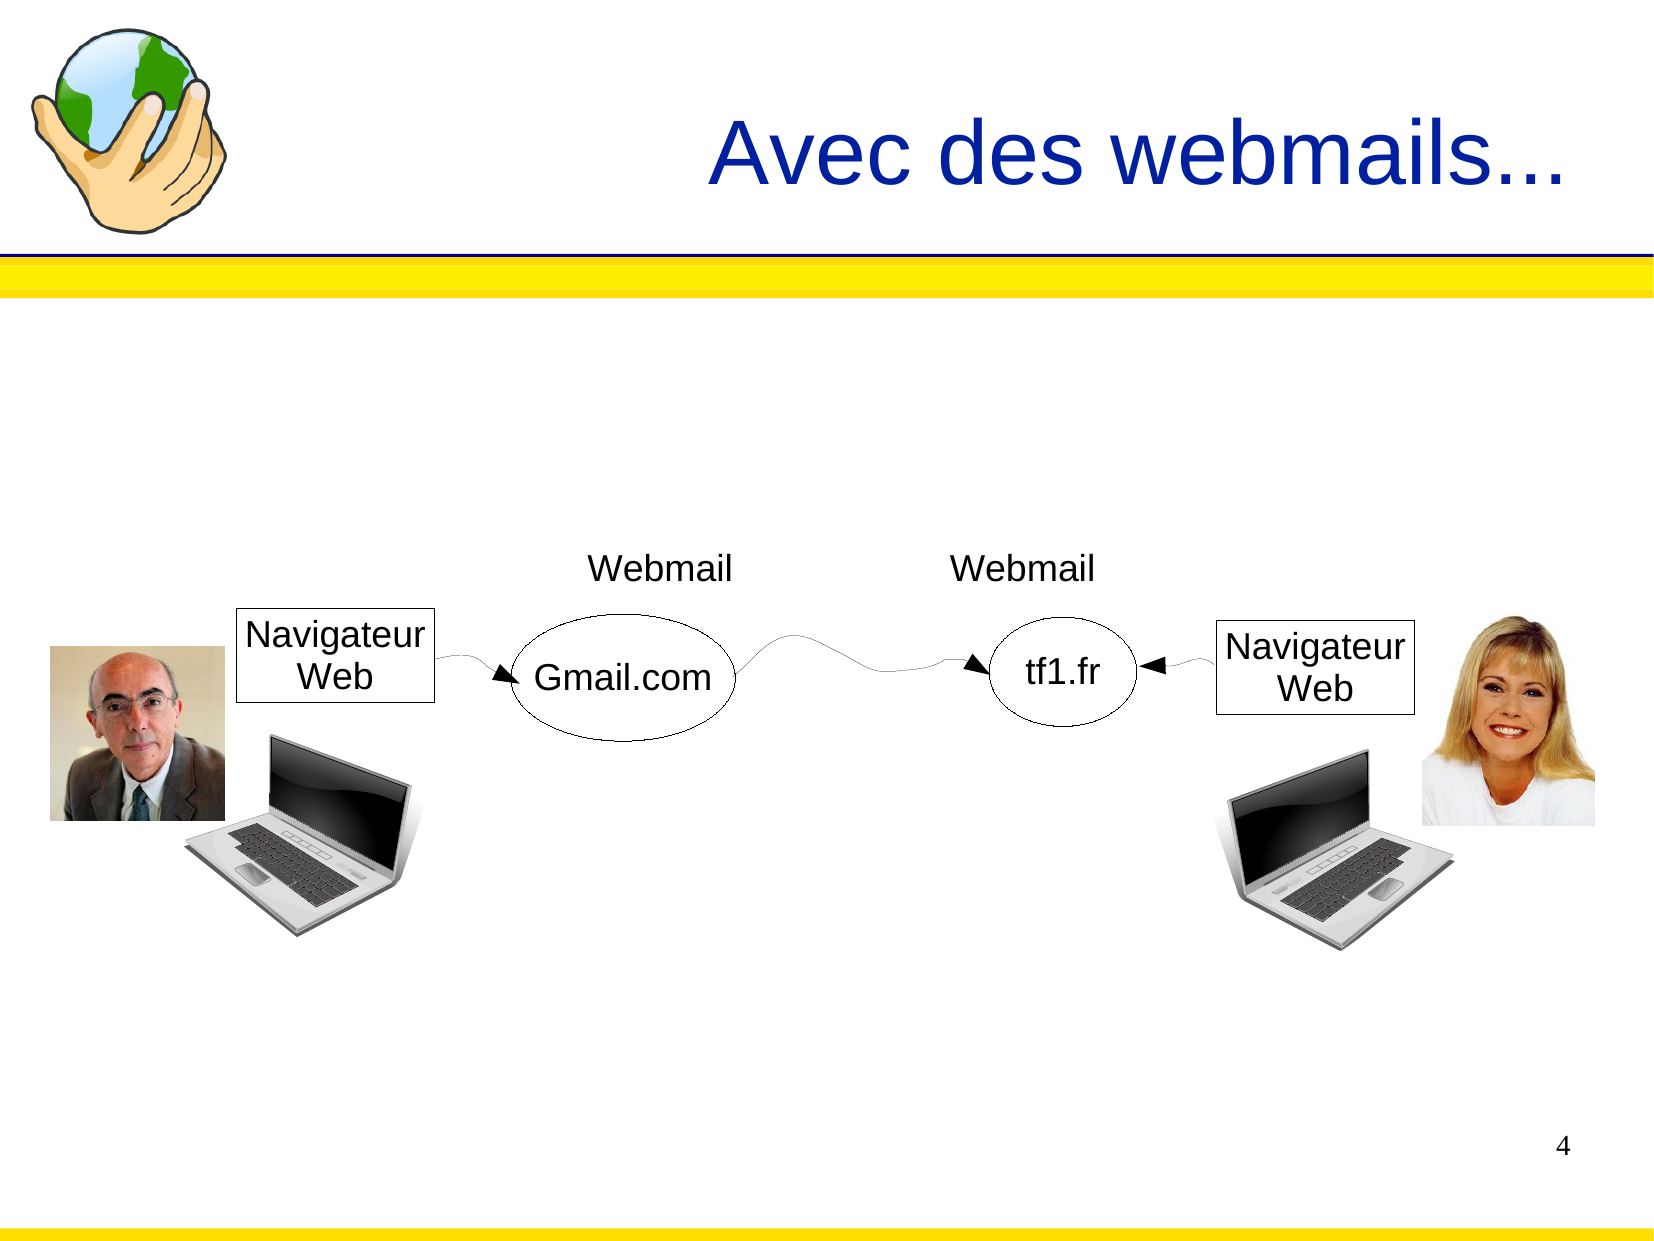

# Avec des webmails...
Webmail
Webmail
Navigateur
Web
Gmail.com
tf1.fr
Navigateur
Web
4